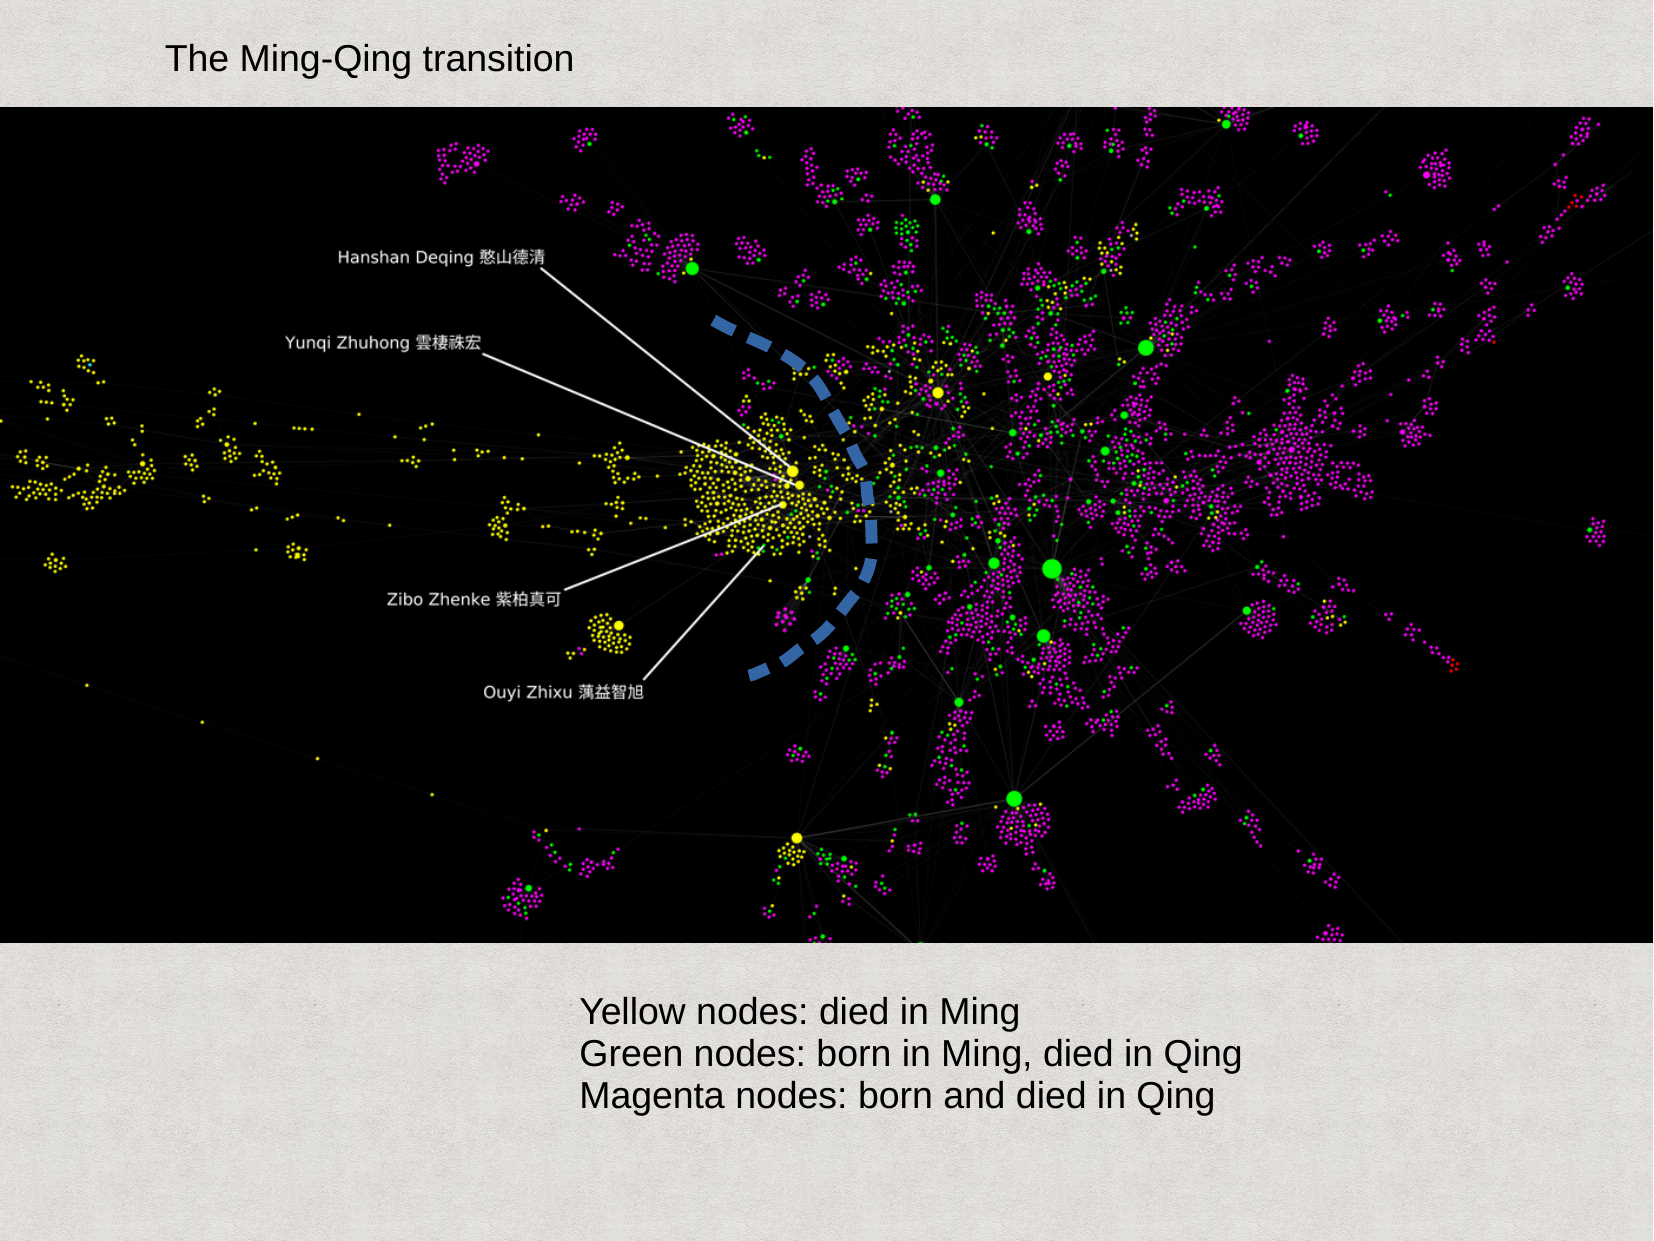

The Ming-Qing transition
Yellow nodes: died in Ming
Green nodes: born in Ming, died in Qing
Magenta nodes: born and died in Qing